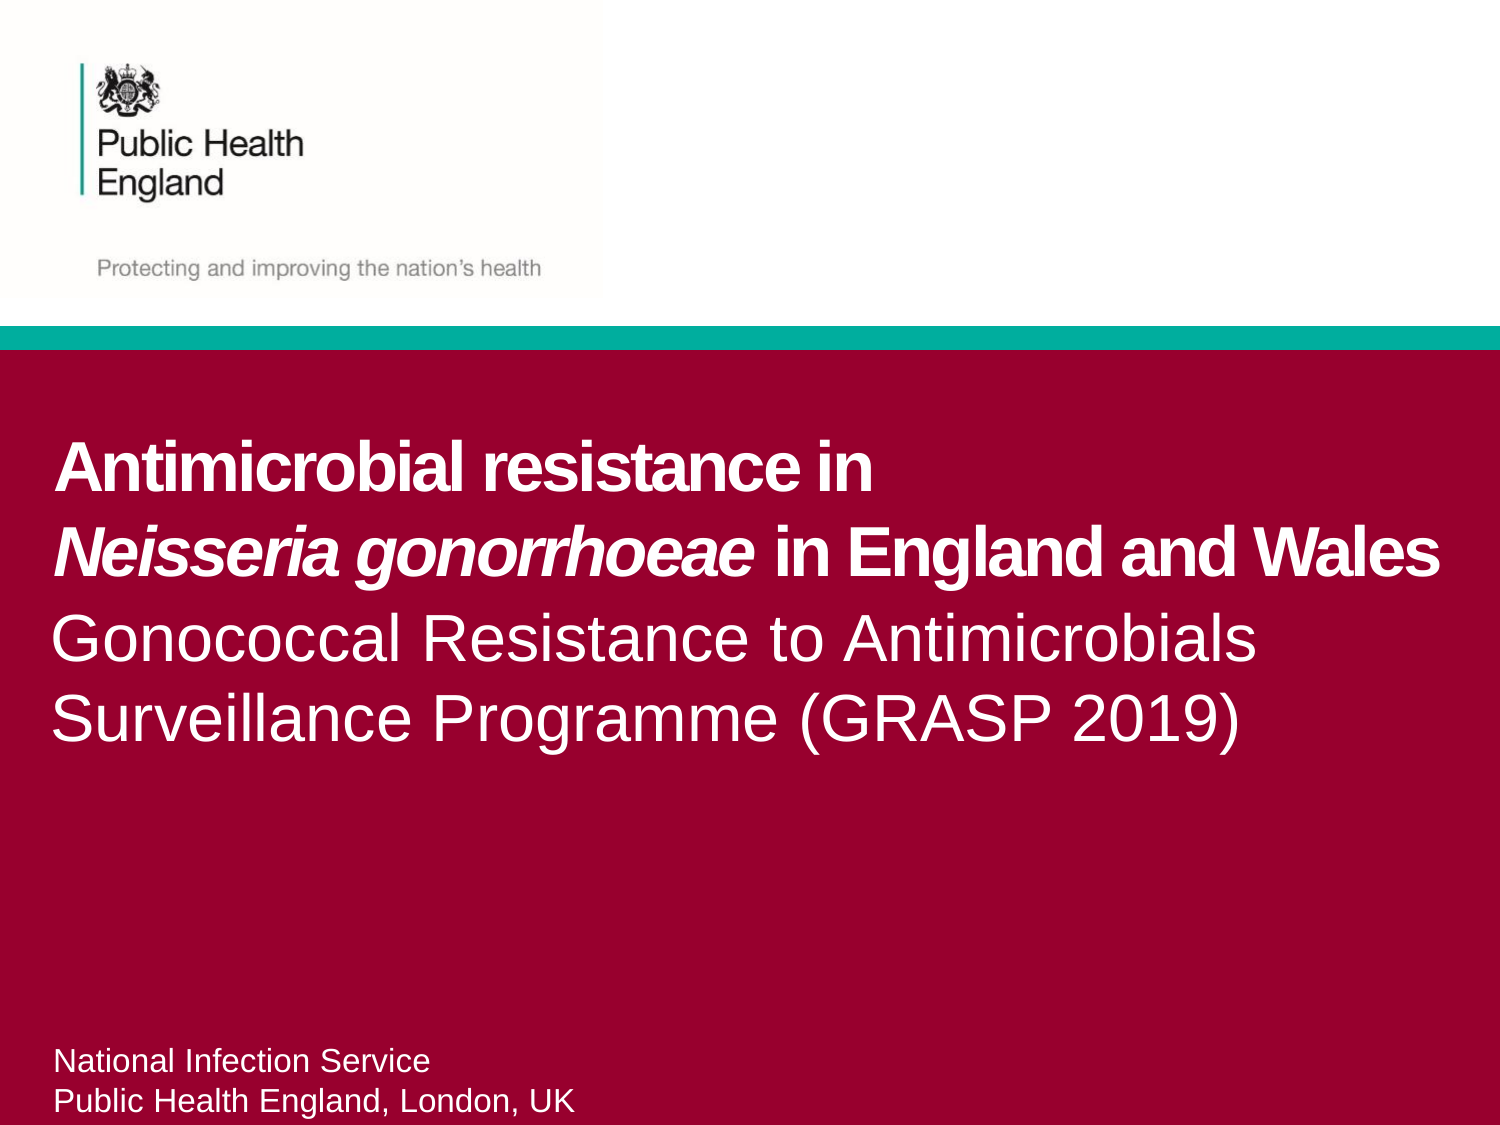

# Antimicrobial resistance in Neisseria gonorrhoeae in England and Wales
Gonococcal Resistance to Antimicrobials Surveillance Programme (GRASP 2019) ​
​
National Infection Service​
Public Health England, London, UK